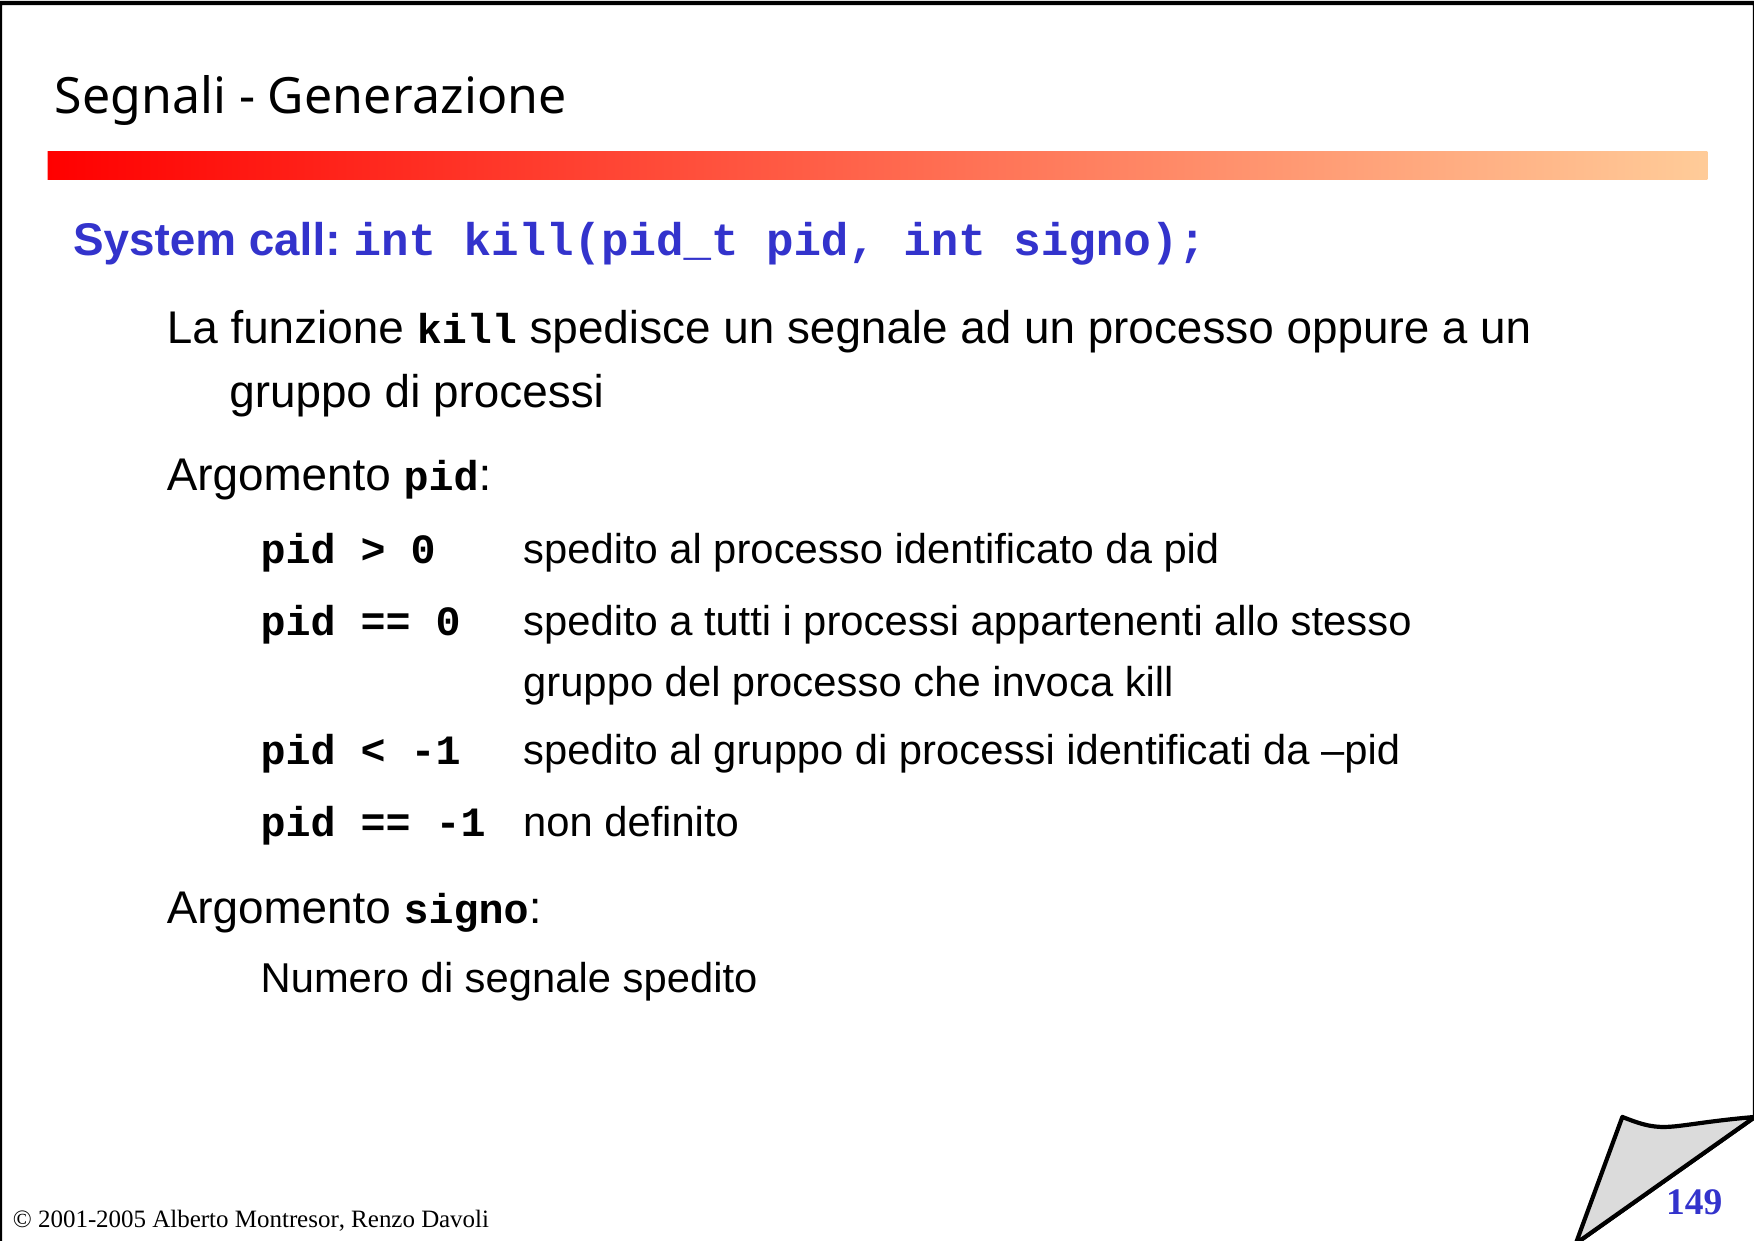

# Segnali - Generazione
System call: int kill(pid_t pid, int signo);
La funzione kill spedisce un segnale ad un processo oppure a un gruppo di processi
Argomento pid:
pid > 0	spedito al processo identificato da pid
pid == 0	spedito a tutti i processi appartenenti allo stesso
		gruppo del processo che invoca kill
pid < -1	spedito al gruppo di processi identificati da –pid
pid == -1	non definito
Argomento signo:
Numero di segnale spedito